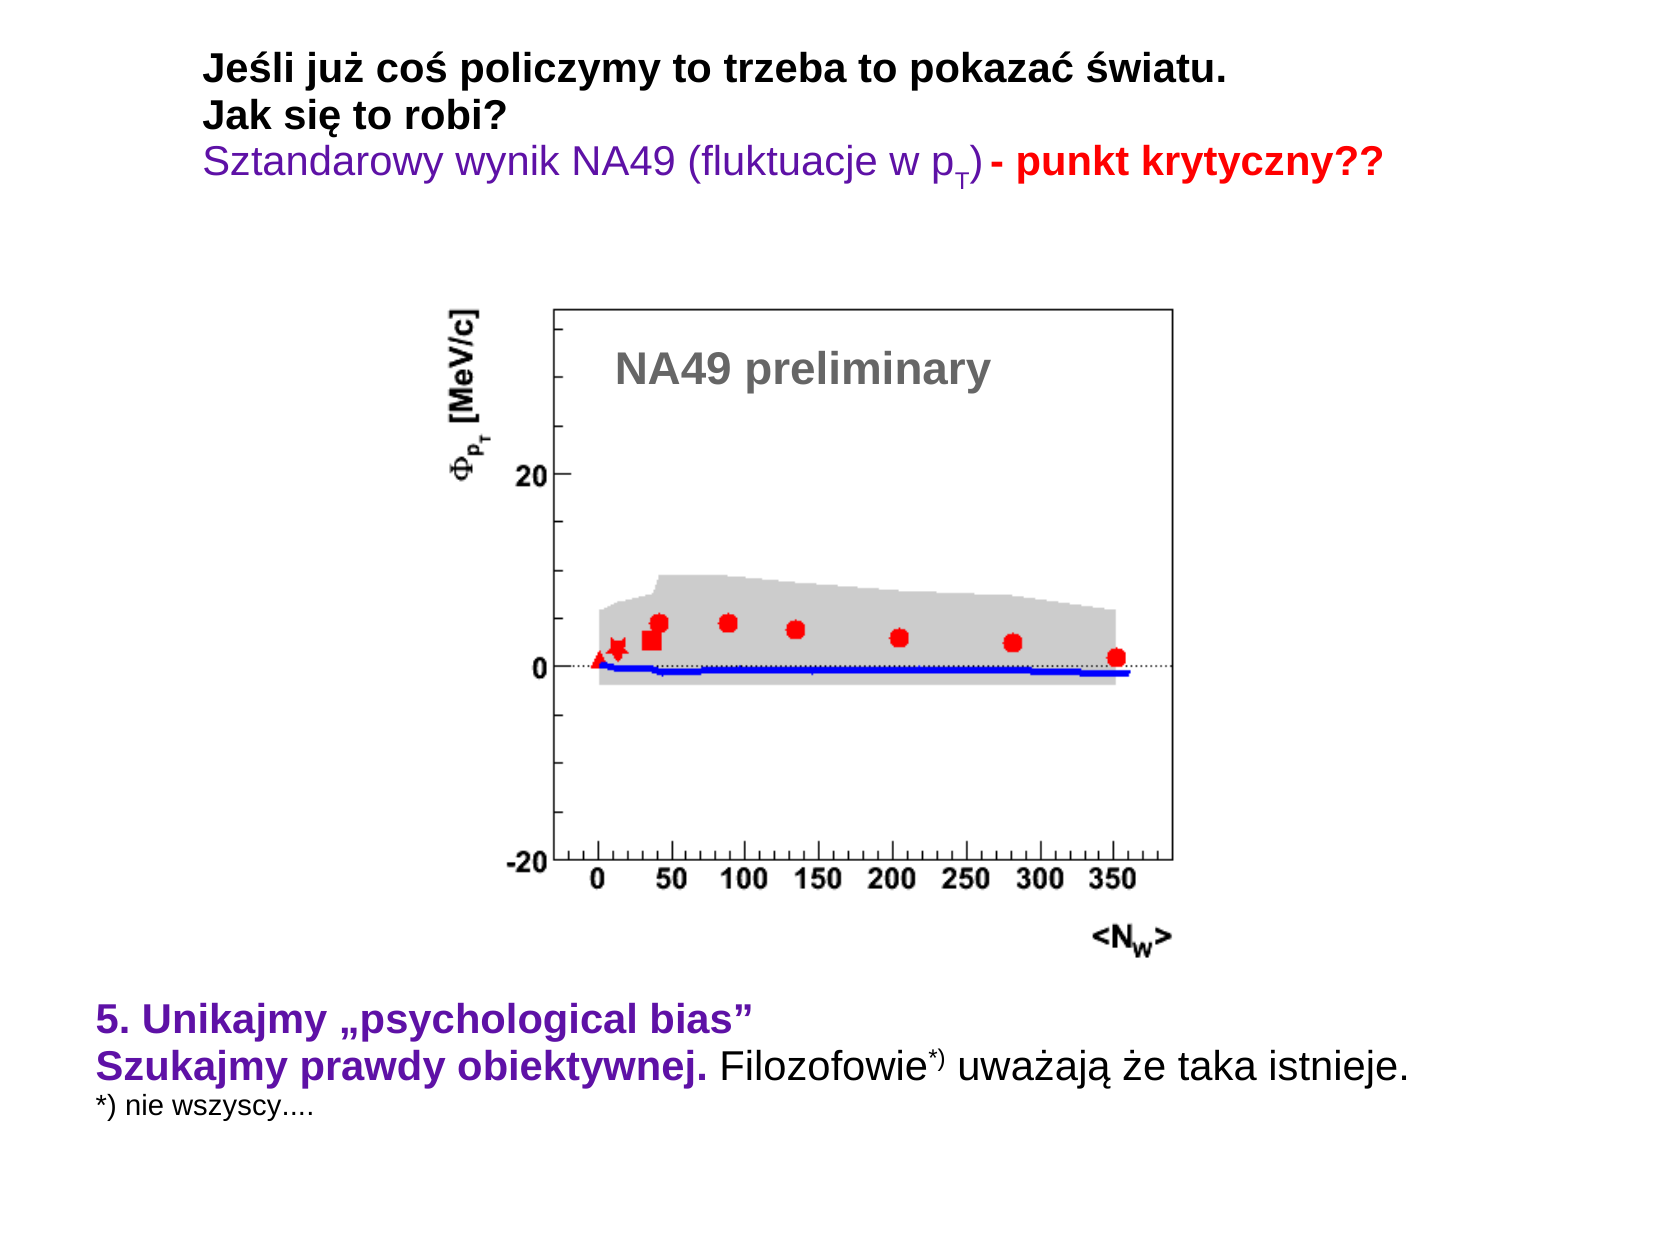

Jeśli już coś policzymy to trzeba to pokazać światu.
Jak się to robi?
Sztandarowy wynik NA49 (fluktuacje w pT) - punkt krytyczny??
NA49 preliminary
5. Unikajmy „psychological bias”
Szukajmy prawdy obiektywnej. Filozofowie*) uważają że taka istnieje.
*) nie wszyscy....